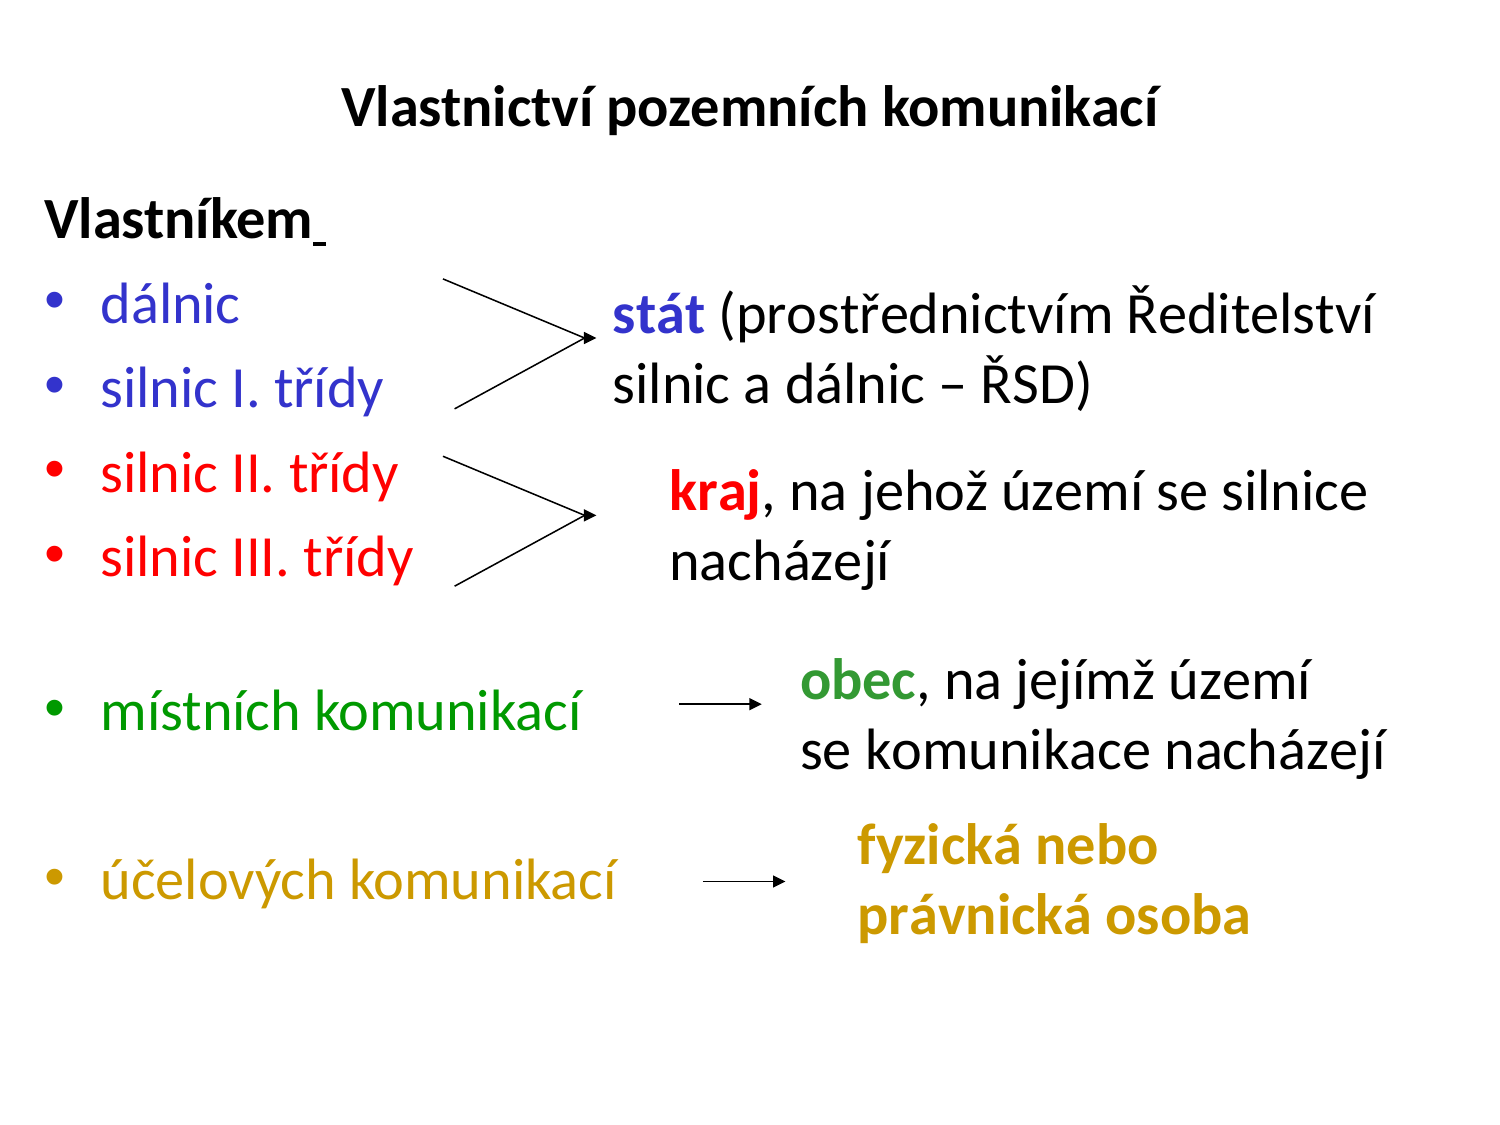

# Vlastnictví pozemních komunikací
Vlastníkem
dálnic
silnic I. třídy
silnic II. třídy
silnic III. třídy
místních komunikací
účelových komunikací
stát (prostřednictvím Ředitelství
silnic a dálnic – ŘSD)
kraj, na jehož území se silnice
nacházejí
obec, na jejímž území
se komunikace nacházejí
fyzická nebo
právnická osoba